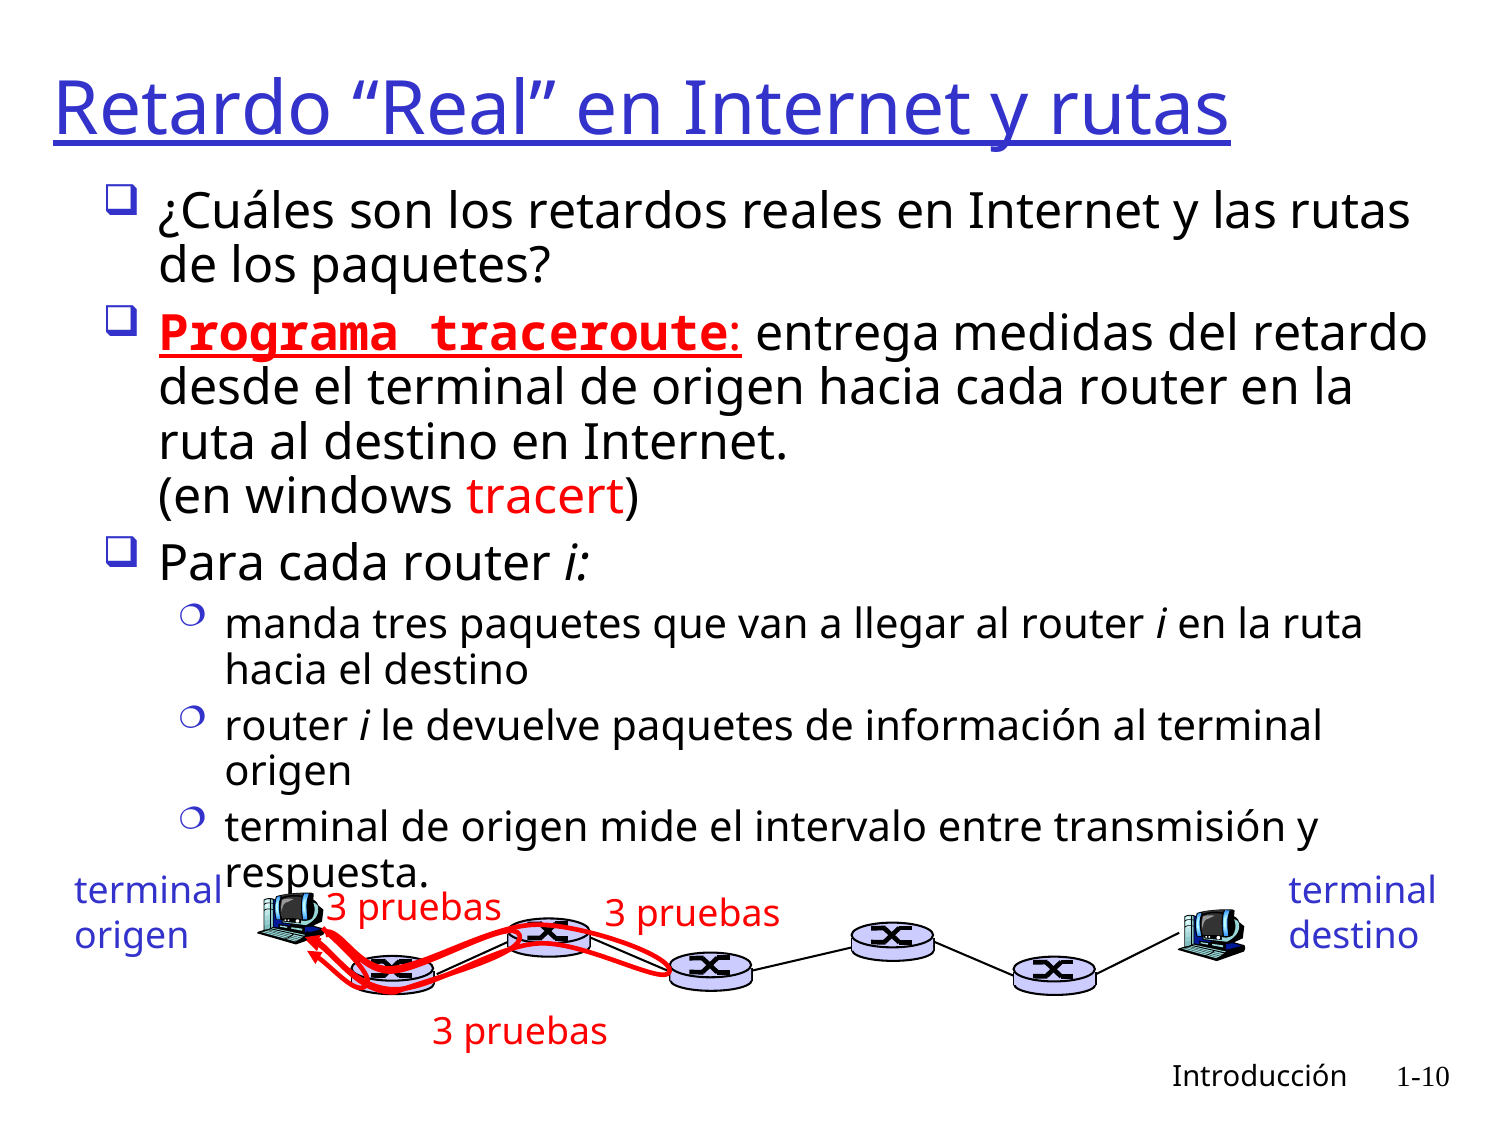

# Retardo “Real” en Internet y rutas
¿Cuáles son los retardos reales en Internet y las rutas de los paquetes?
Programa traceroute: entrega medidas del retardo desde el terminal de origen hacia cada router en la ruta al destino en Internet.
(en windows tracert)
Para cada router i:
manda tres paquetes que van a llegar al router i en la ruta hacia el destino
router i le devuelve paquetes de información al terminal origen
terminal de origen mide el intervalo entre transmisión y respuesta.
terminal
origen
terminal
destino
3 pruebas
3 pruebas
3 pruebas
 Introducción